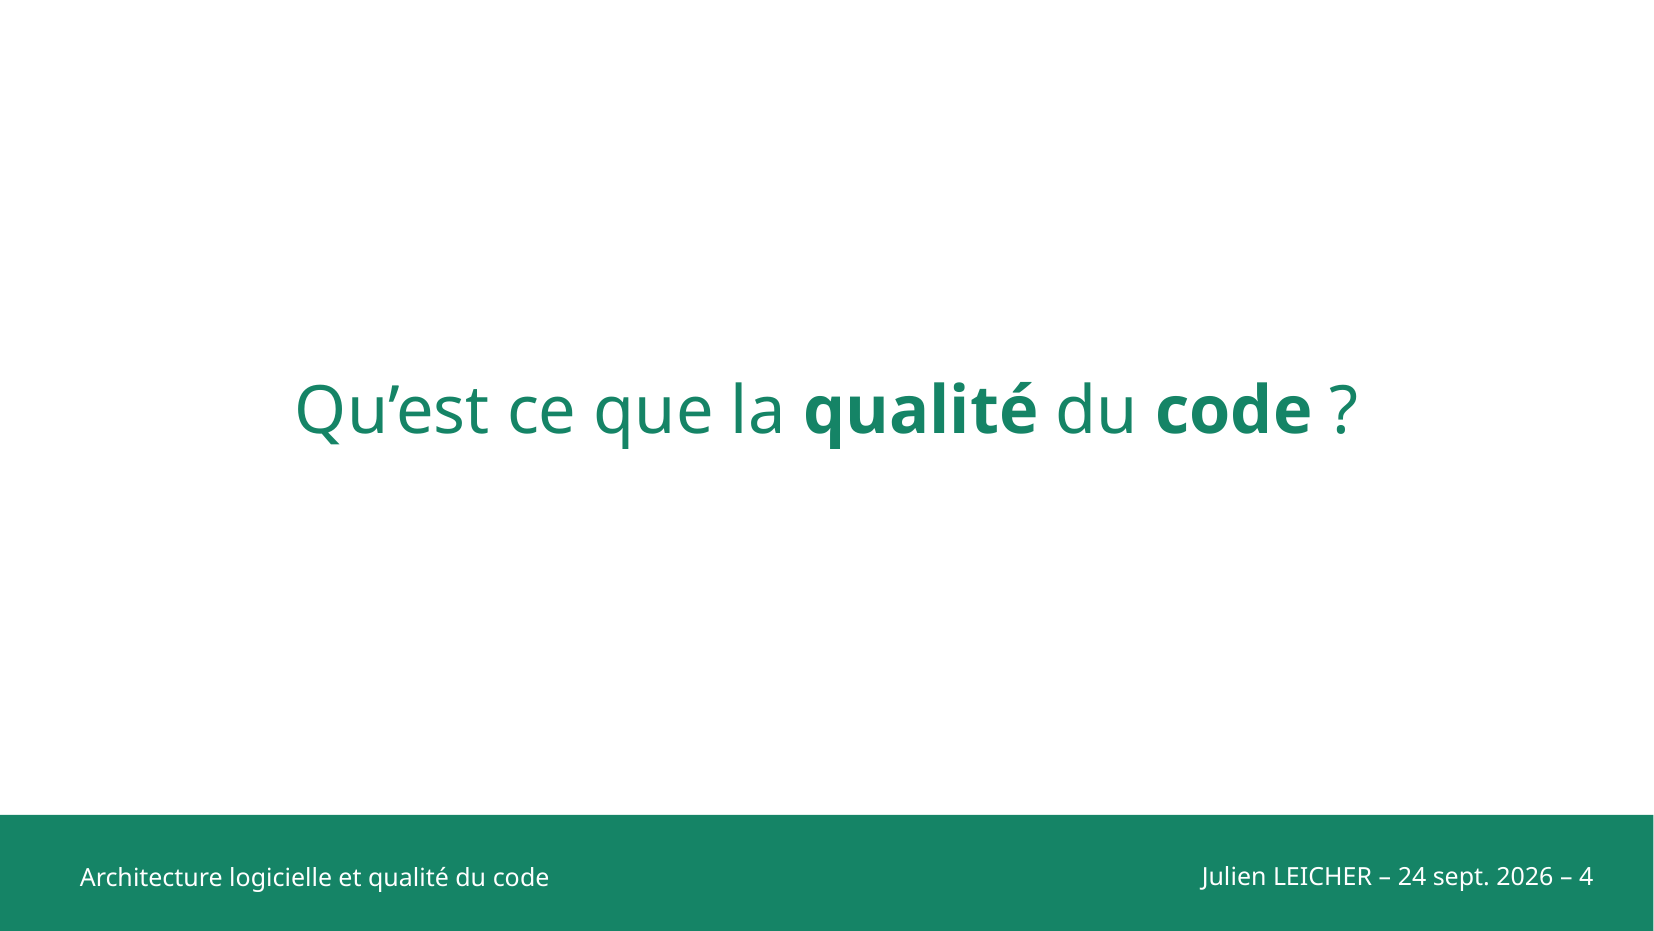

Qu’est ce que la qualité du code ?
Julien LEICHER – –
Architecture logicielle et qualité du code